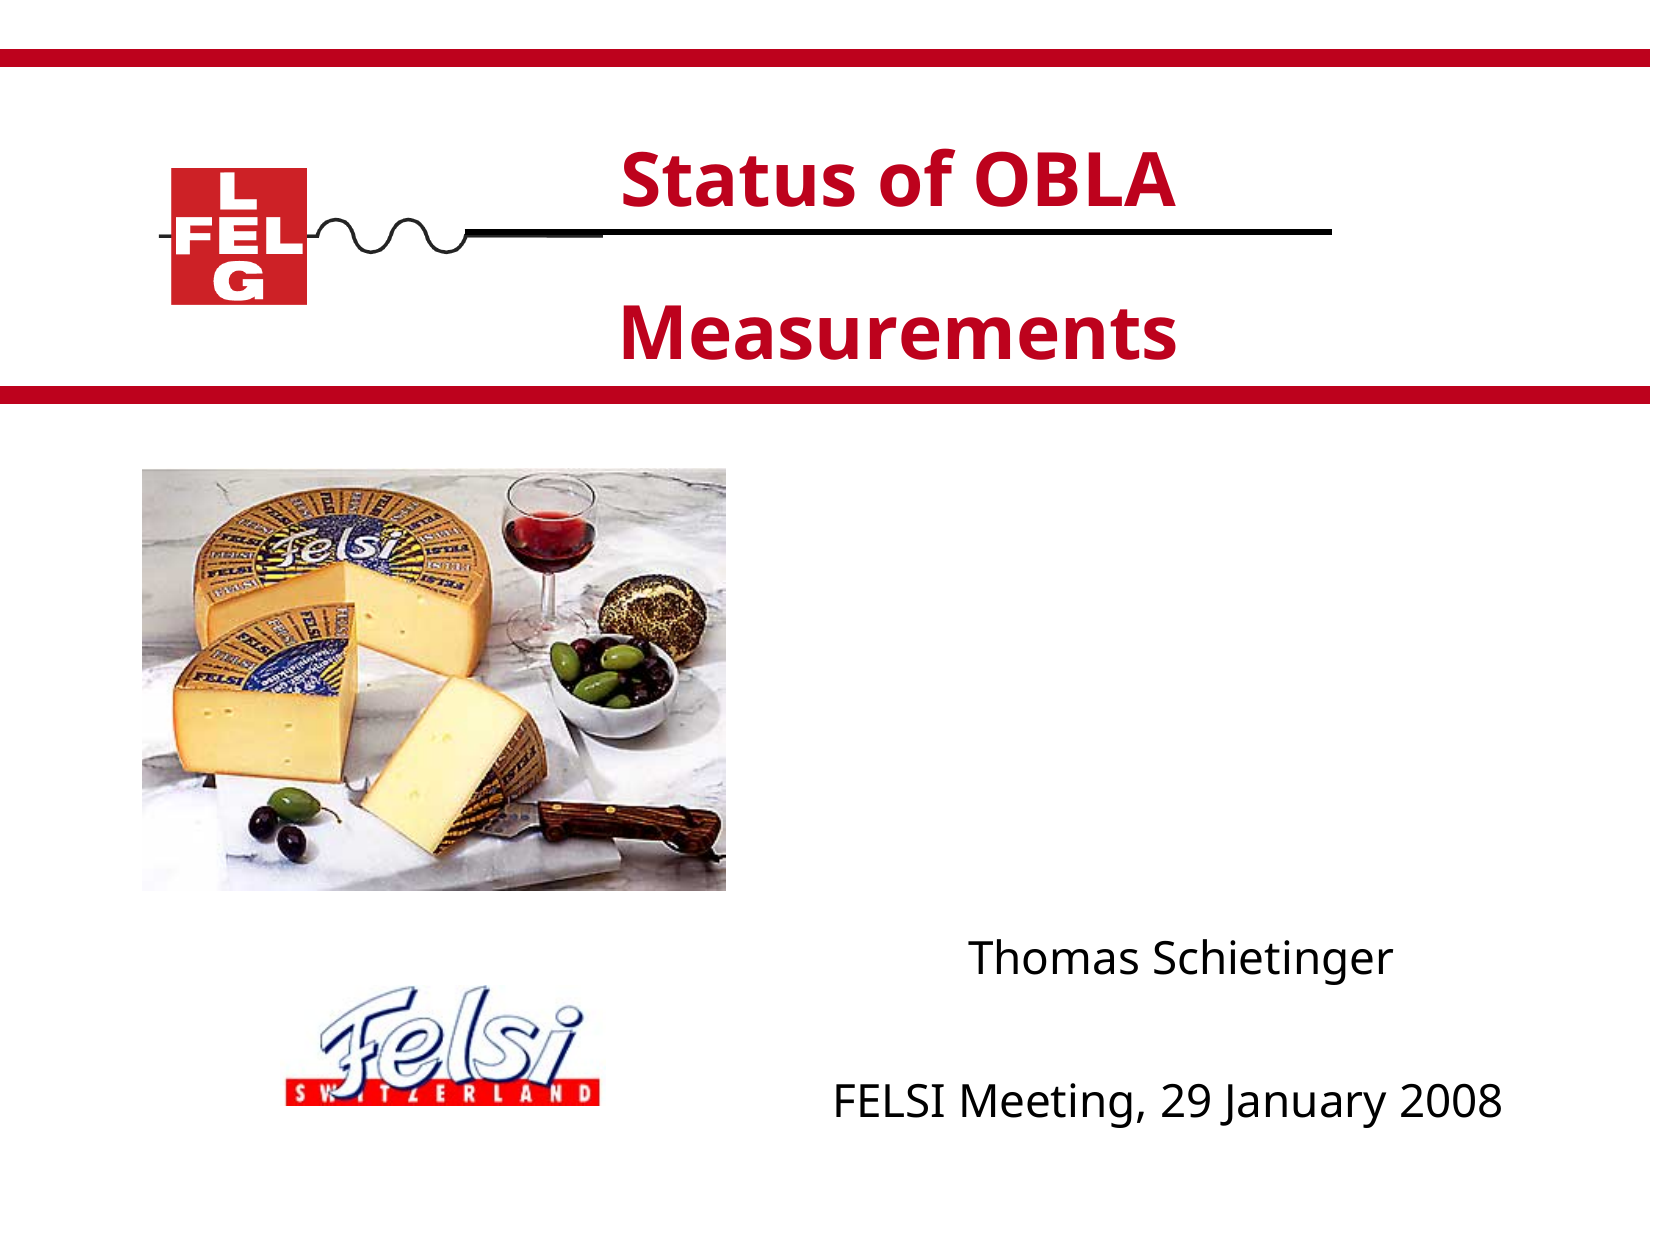

# Status of OBLA Measurements
Thomas Schietinger
FELSI Meeting, 29 January 2008